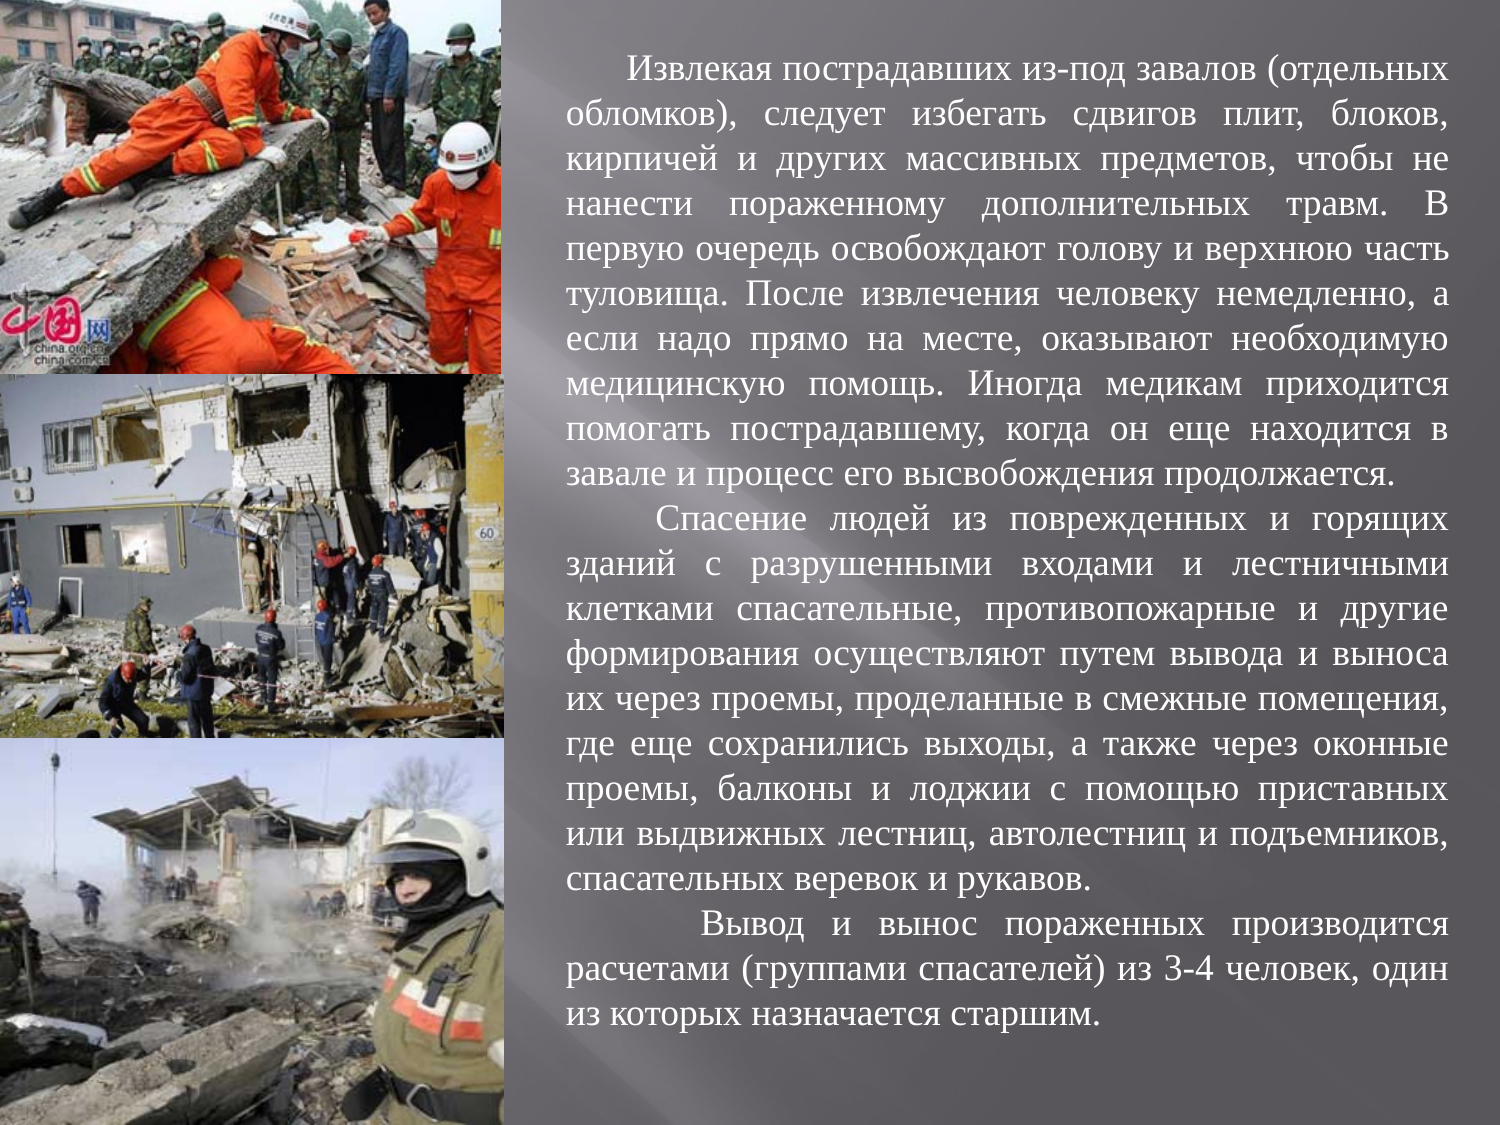

Извлекая пострадавших из-под завалов (отдельных обломков), следует избегать сдвигов плит, блоков, кирпичей и других мас­сивных предметов, чтобы не нанести пораженному дополни­тельных травм. В первую очередь освобождают голову и вер­хнюю часть туловища. После извлечения человеку не­медленно, а если надо прямо на месте, оказывают необходимую медицинскую помощь. Иногда медикам приходится помогать пострадавшему, когда он еще находится в завале и процесс его высвобождения продолжается.
 Спасение людей из поврежденных и горящих зданий с разрушенными входами и лестничными клетками спасательные, противопожарные и другие формирования осуществляют путем вывода и выноса их через проемы, проделанные в смежные помещения, где еще сохранились выходы, а также через оконные проемы, балконы и лоджии с помощью приставных или выдвижных лестниц, автолестниц и подъемников, спасательных веревок и рукавов.
 Вывод и вынос пораженных производится расчетами (группами спасателей) из 3-4 человек, один из которых назначается старшим.